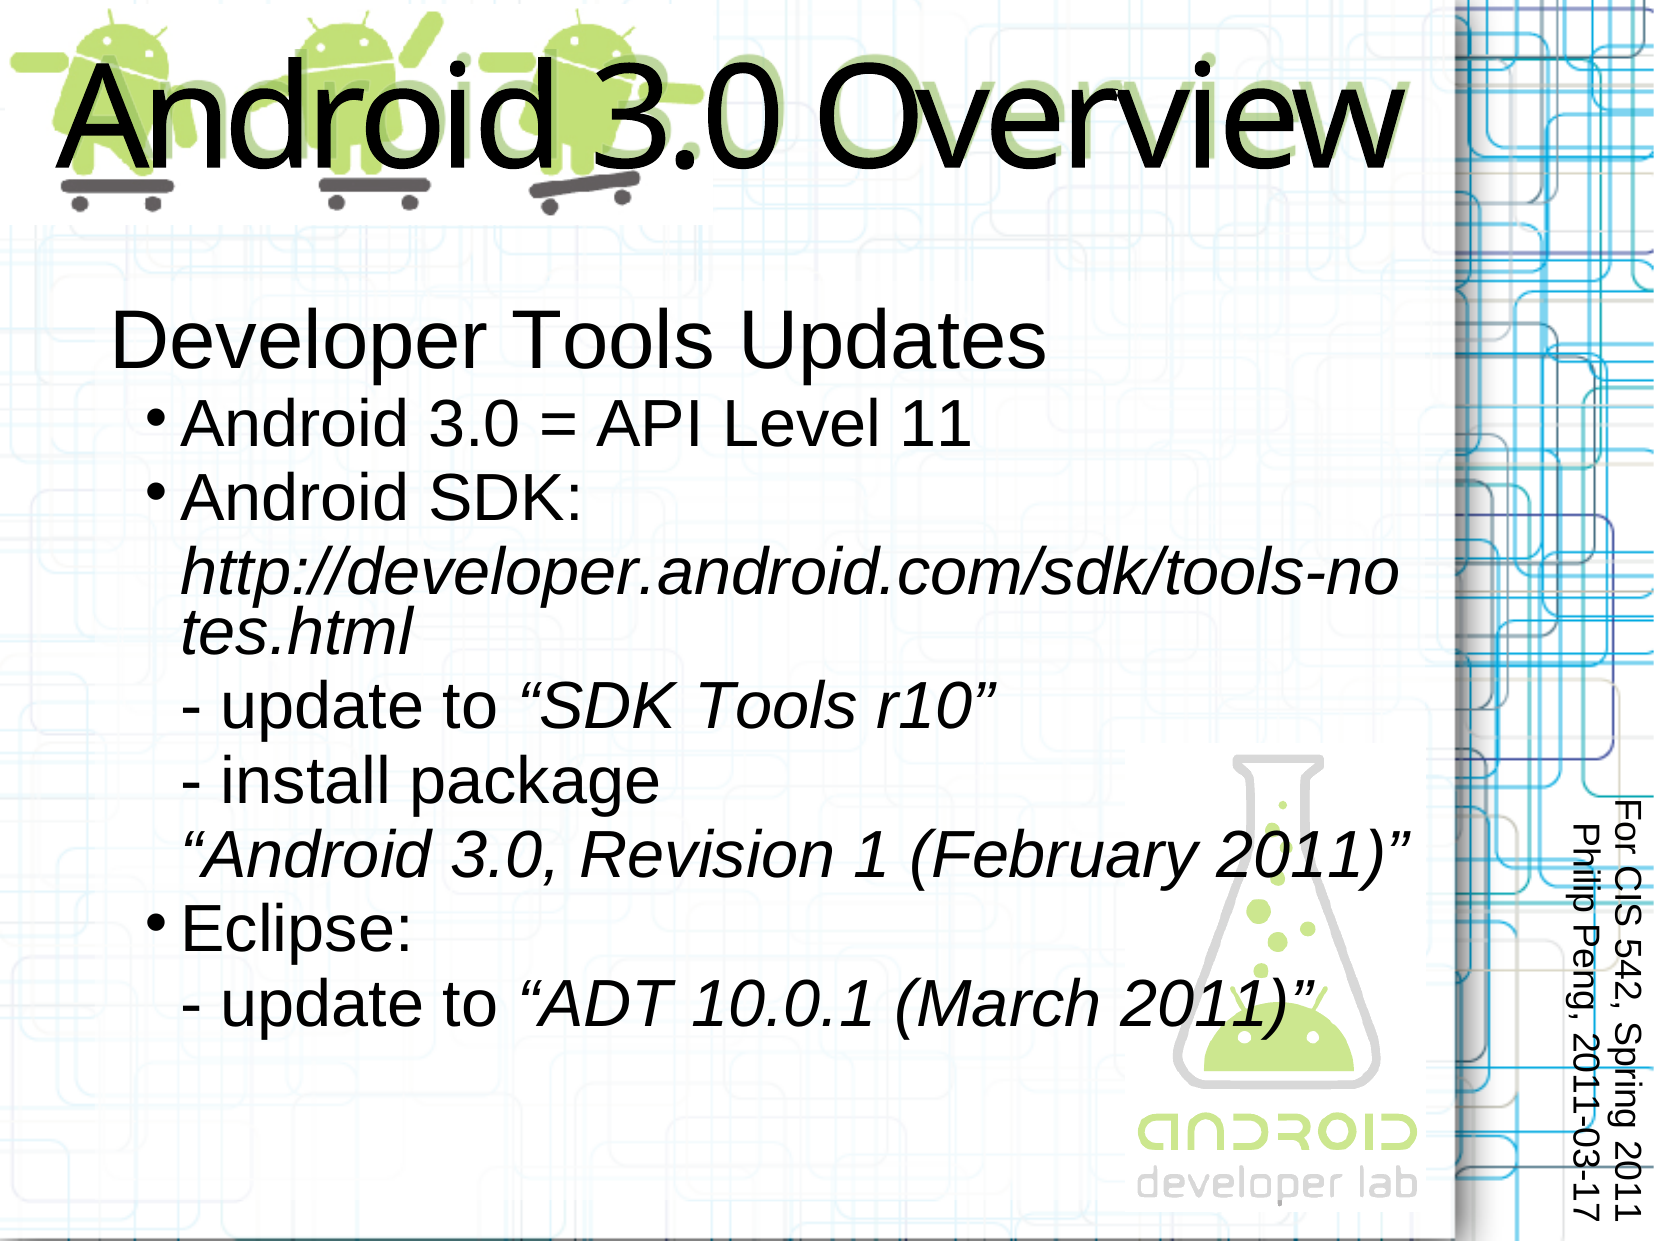

Android 3.0 Overview
Developer Tools Updates
Android 3.0 = API Level 11
Android SDK: http://developer.android.com/sdk/tools-notes.html
- update to “SDK Tools r10”
- install package
“Android 3.0, Revision 1 (February 2011)”
Eclipse:
- update to “ADT 10.0.1 (March 2011)”
For CIS 542, Spring 2011
Philip Peng, 2011-03-17